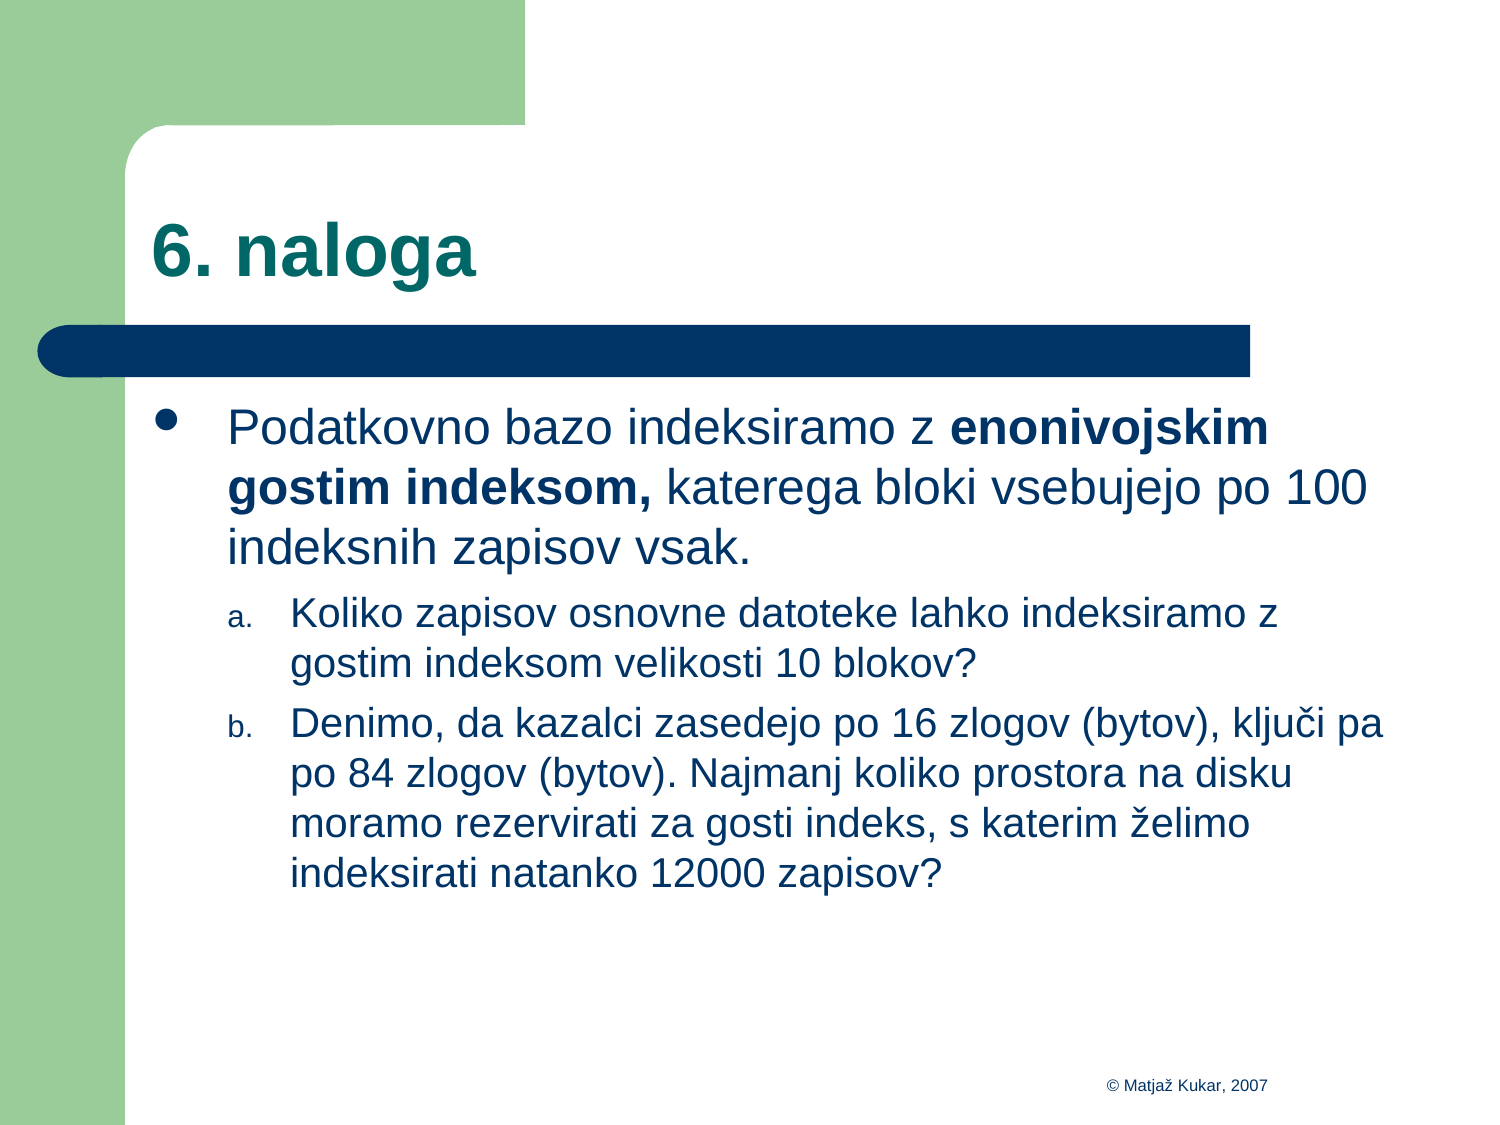

# 6. naloga
Podatkovno bazo indeksiramo z enonivojskim gostim indeksom, katerega bloki vsebujejo po 100 indeksnih zapisov vsak.
Koliko zapisov osnovne datoteke lahko indeksiramo z gostim indeksom velikosti 10 blokov?
Denimo, da kazalci zasedejo po 16 zlogov (bytov), ključi pa po 84 zlogov (bytov). Najmanj koliko prostora na disku moramo rezervirati za gosti indeks, s katerim želimo indeksirati natanko 12000 zapisov?
© Matjaž Kukar, 2007